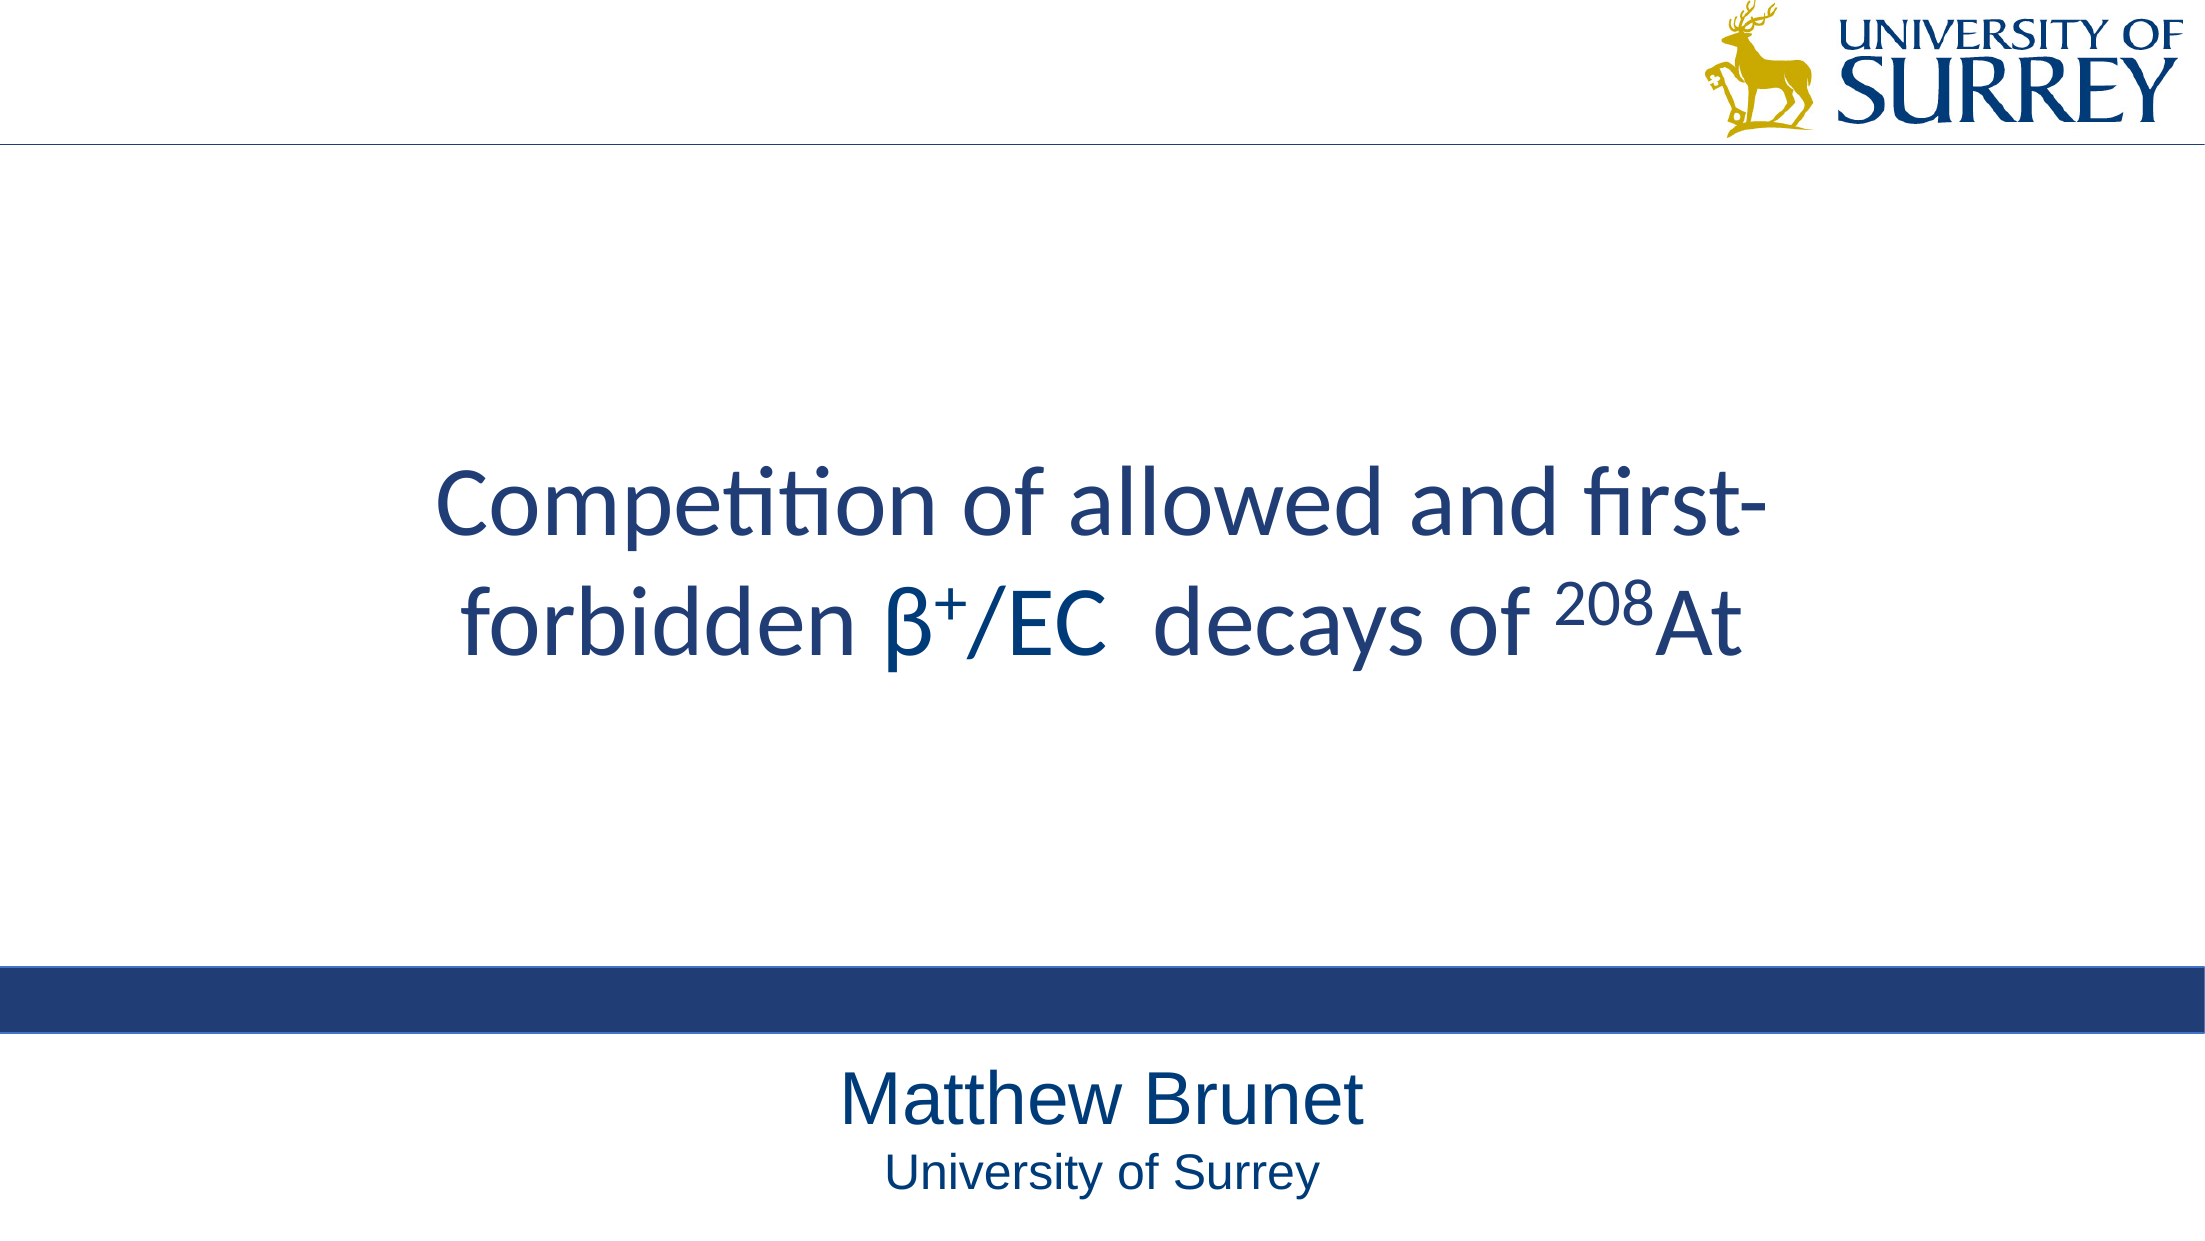

# Competition of allowed and first-forbidden β+/EC  decays of 208At
Matthew Brunet
University of Surrey